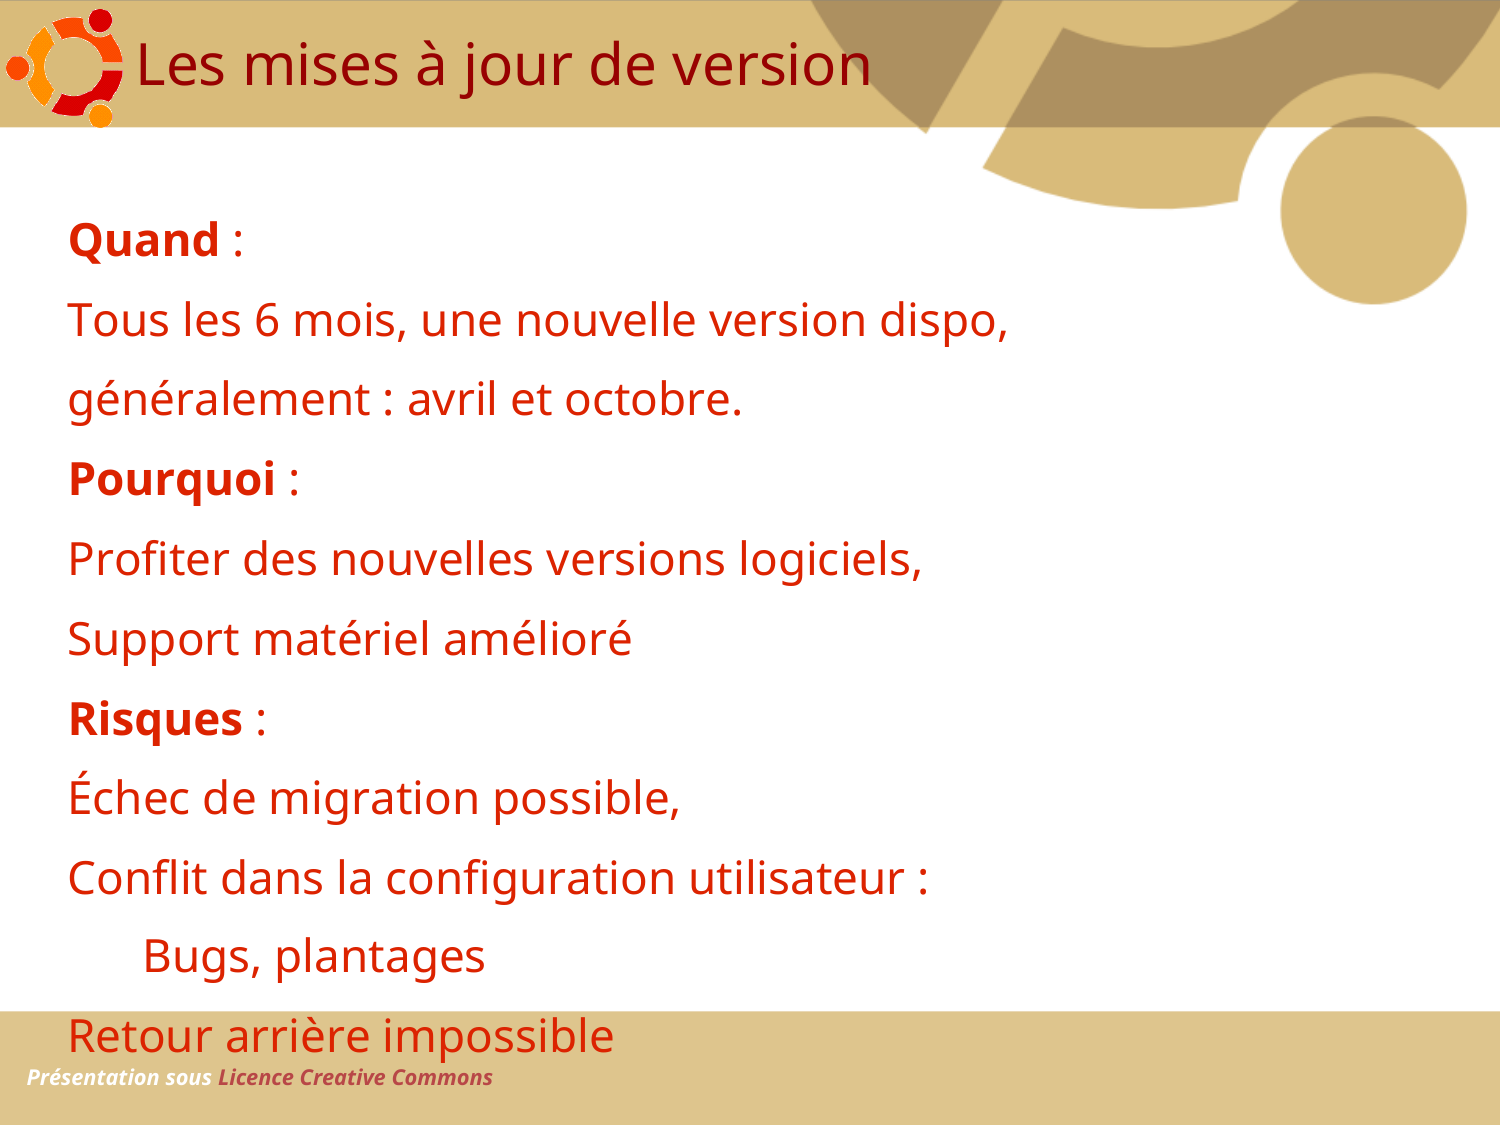

# Les mises à jour de version
Quand :
Tous les 6 mois, une nouvelle version dispo,
généralement : avril et octobre.
Pourquoi :
Profiter des nouvelles versions logiciels,
Support matériel amélioré
Risques :
Échec de migration possible,
Conflit dans la configuration utilisateur :
Bugs, plantages
Retour arrière impossible